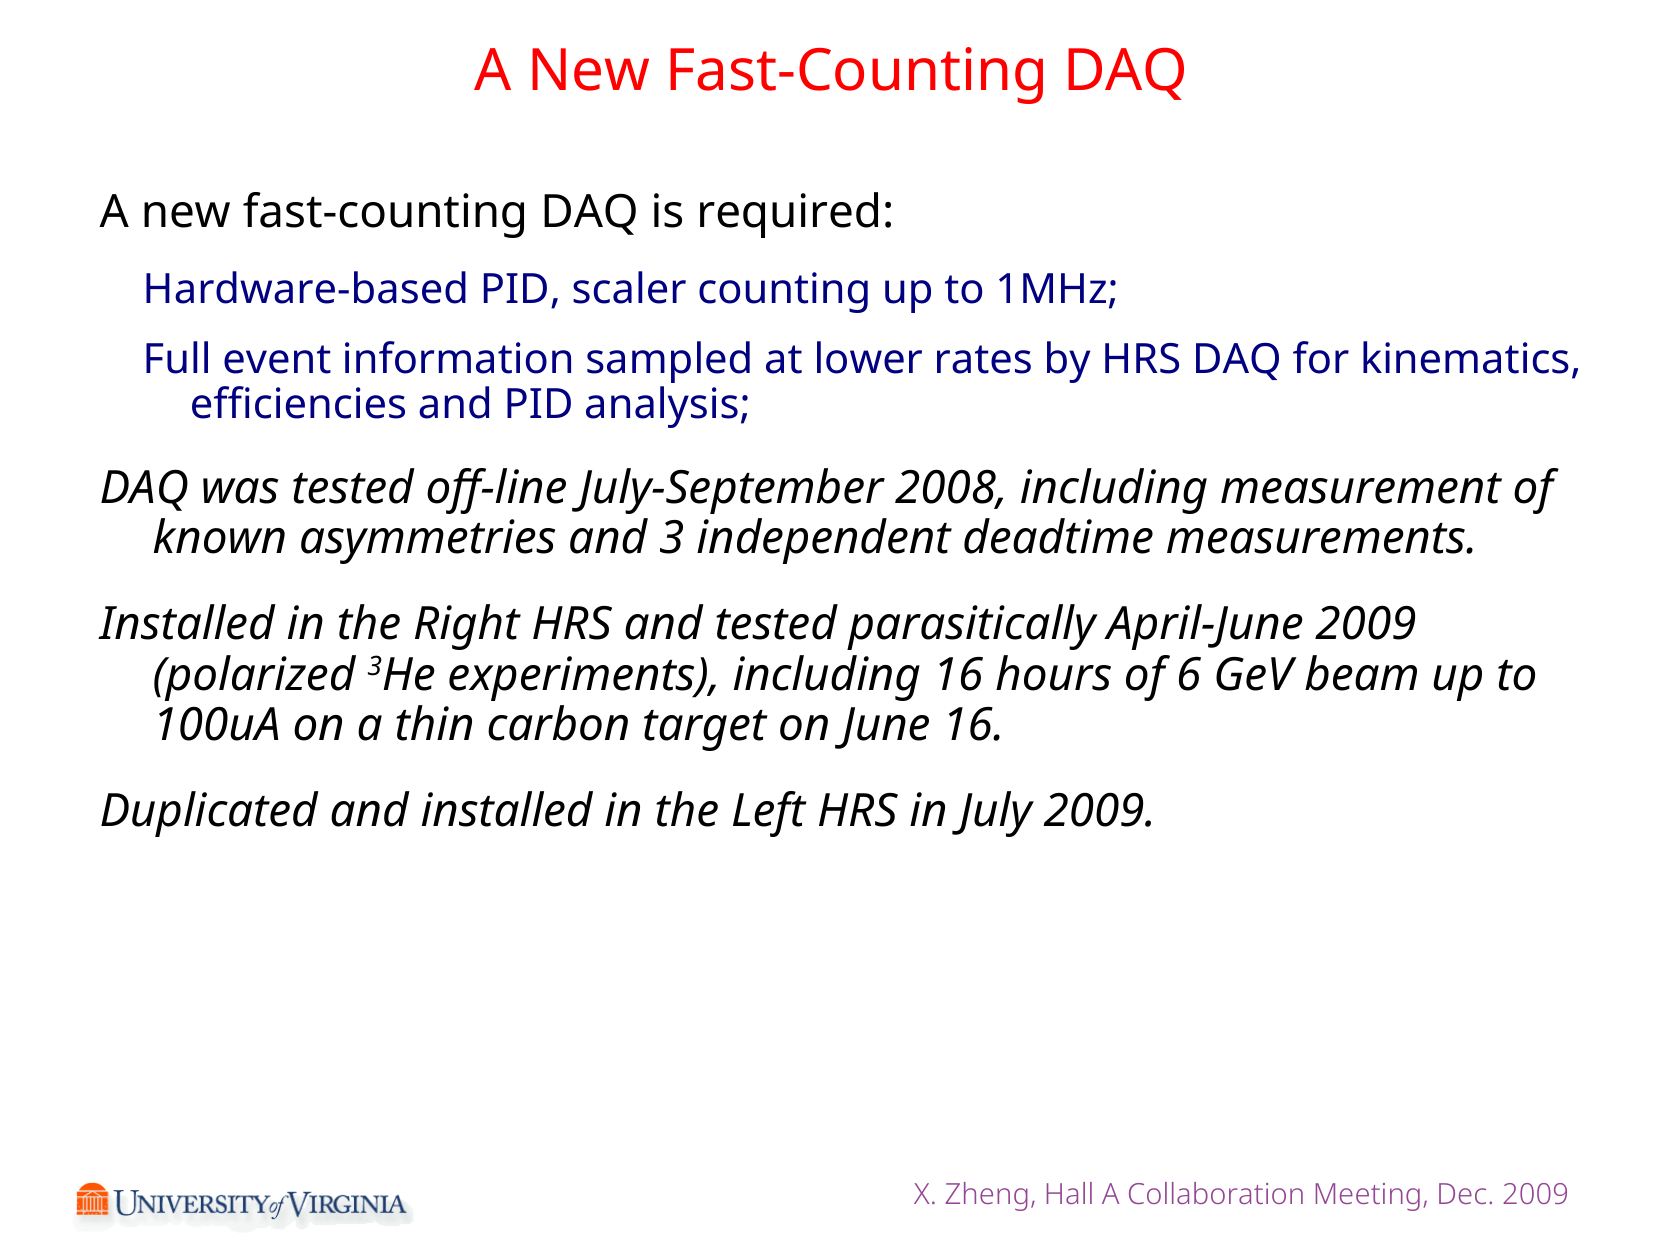

# A New Fast-Counting DAQ
A new fast-counting DAQ is required:
Hardware-based PID, scaler counting up to 1MHz;
Full event information sampled at lower rates by HRS DAQ for kinematics, efficiencies and PID analysis;
DAQ was tested off-line July-September 2008, including measurement of known asymmetries and 3 independent deadtime measurements.
Installed in the Right HRS and tested parasitically April-June 2009 (polarized 3He experiments), including 16 hours of 6 GeV beam up to 100uA on a thin carbon target on June 16.
Duplicated and installed in the Left HRS in July 2009.